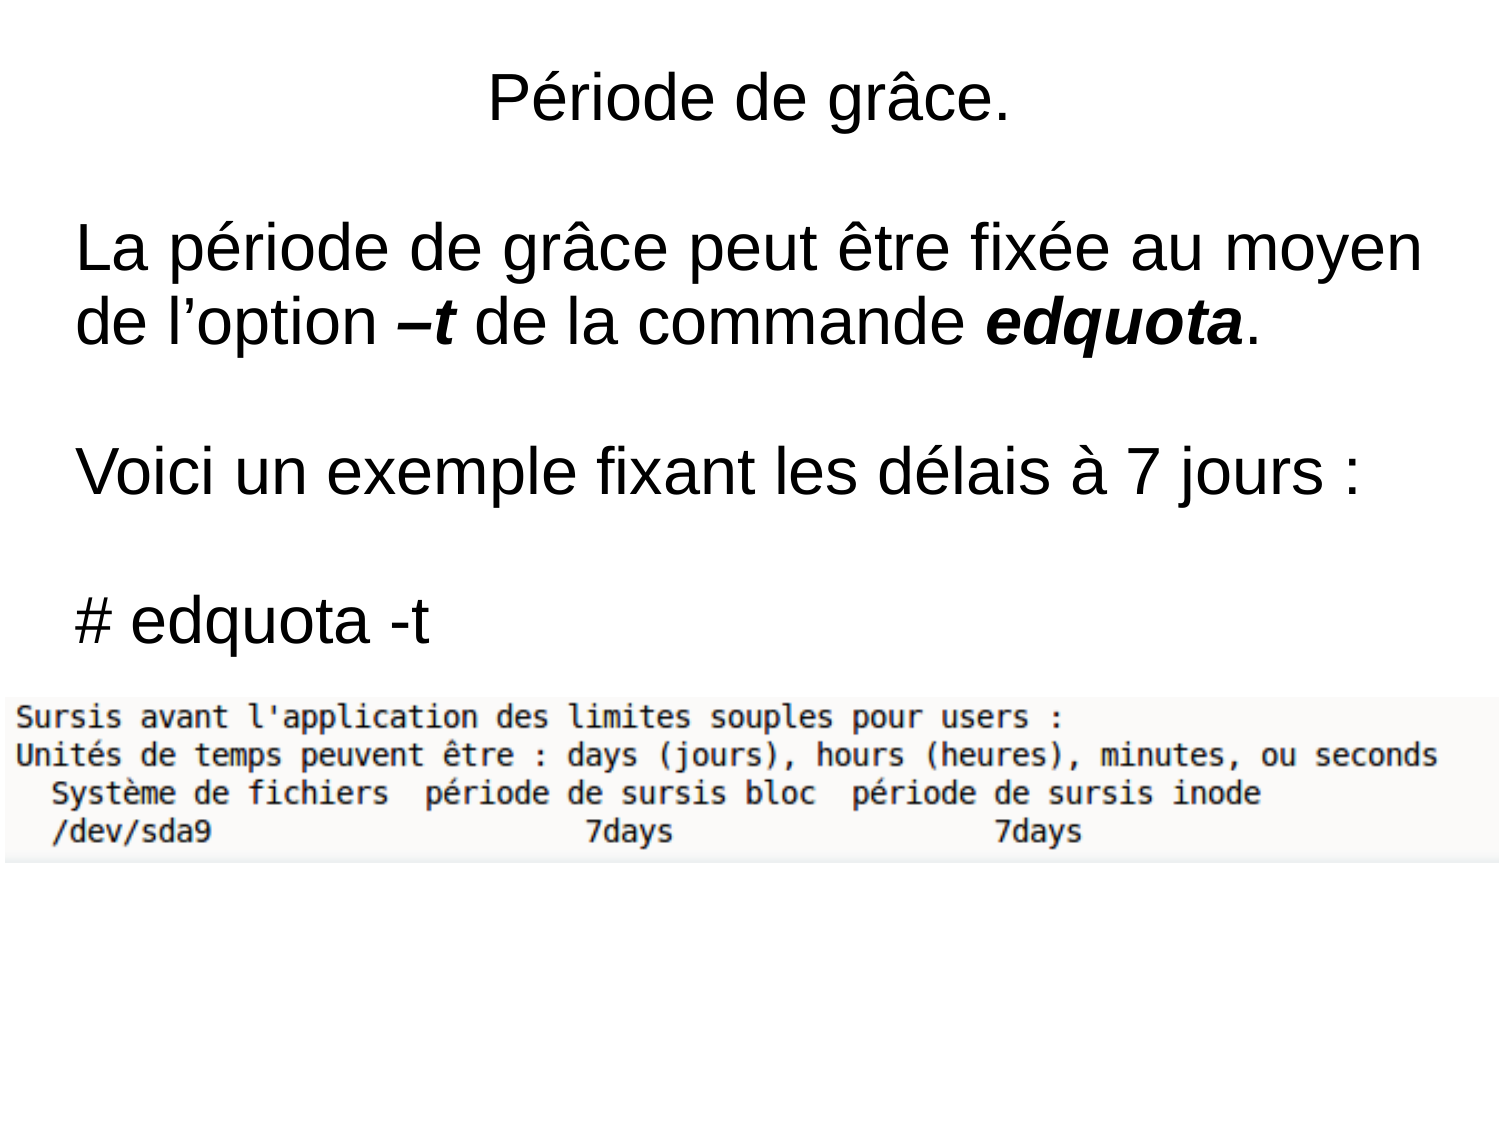

# Période de grâce.
La période de grâce peut être fixée au moyen de l’option –t de la commande edquota.
Voici un exemple fixant les délais à 7 jours :
# edquota -t